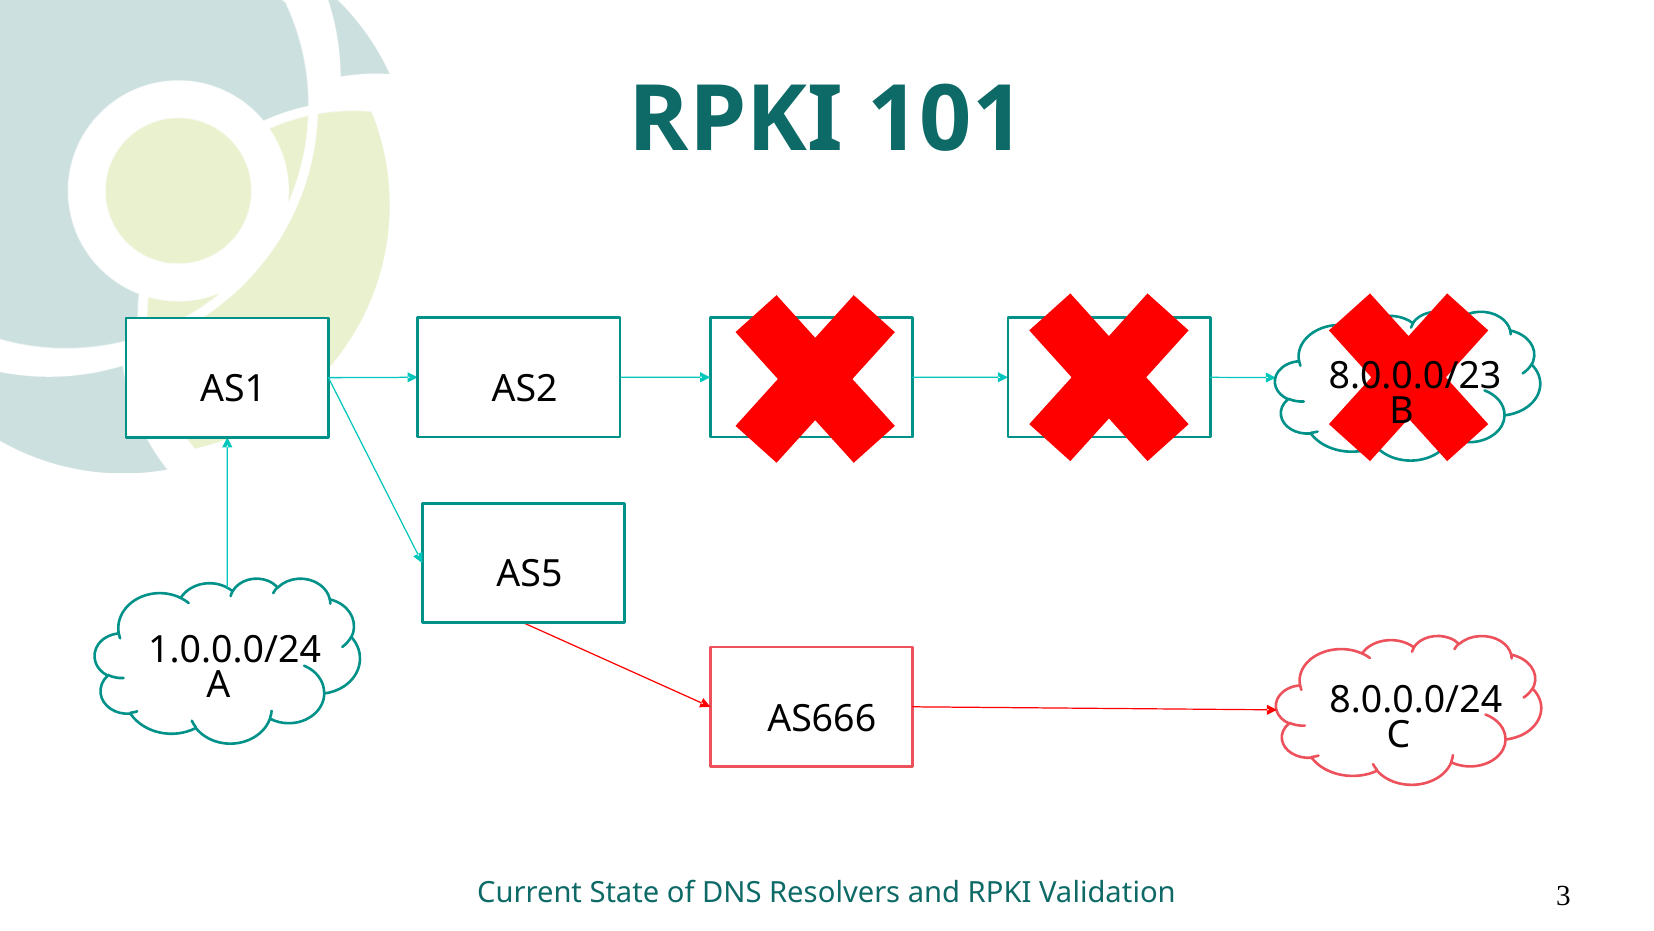

# RPKI 101
8.0.0.0/23
AS2
AS3
AS4
AS1
B
AS5
1.0.0.0/24
A
8.0.0.0/24
AS666
C
Current State of DNS Resolvers and RPKI Validation
3